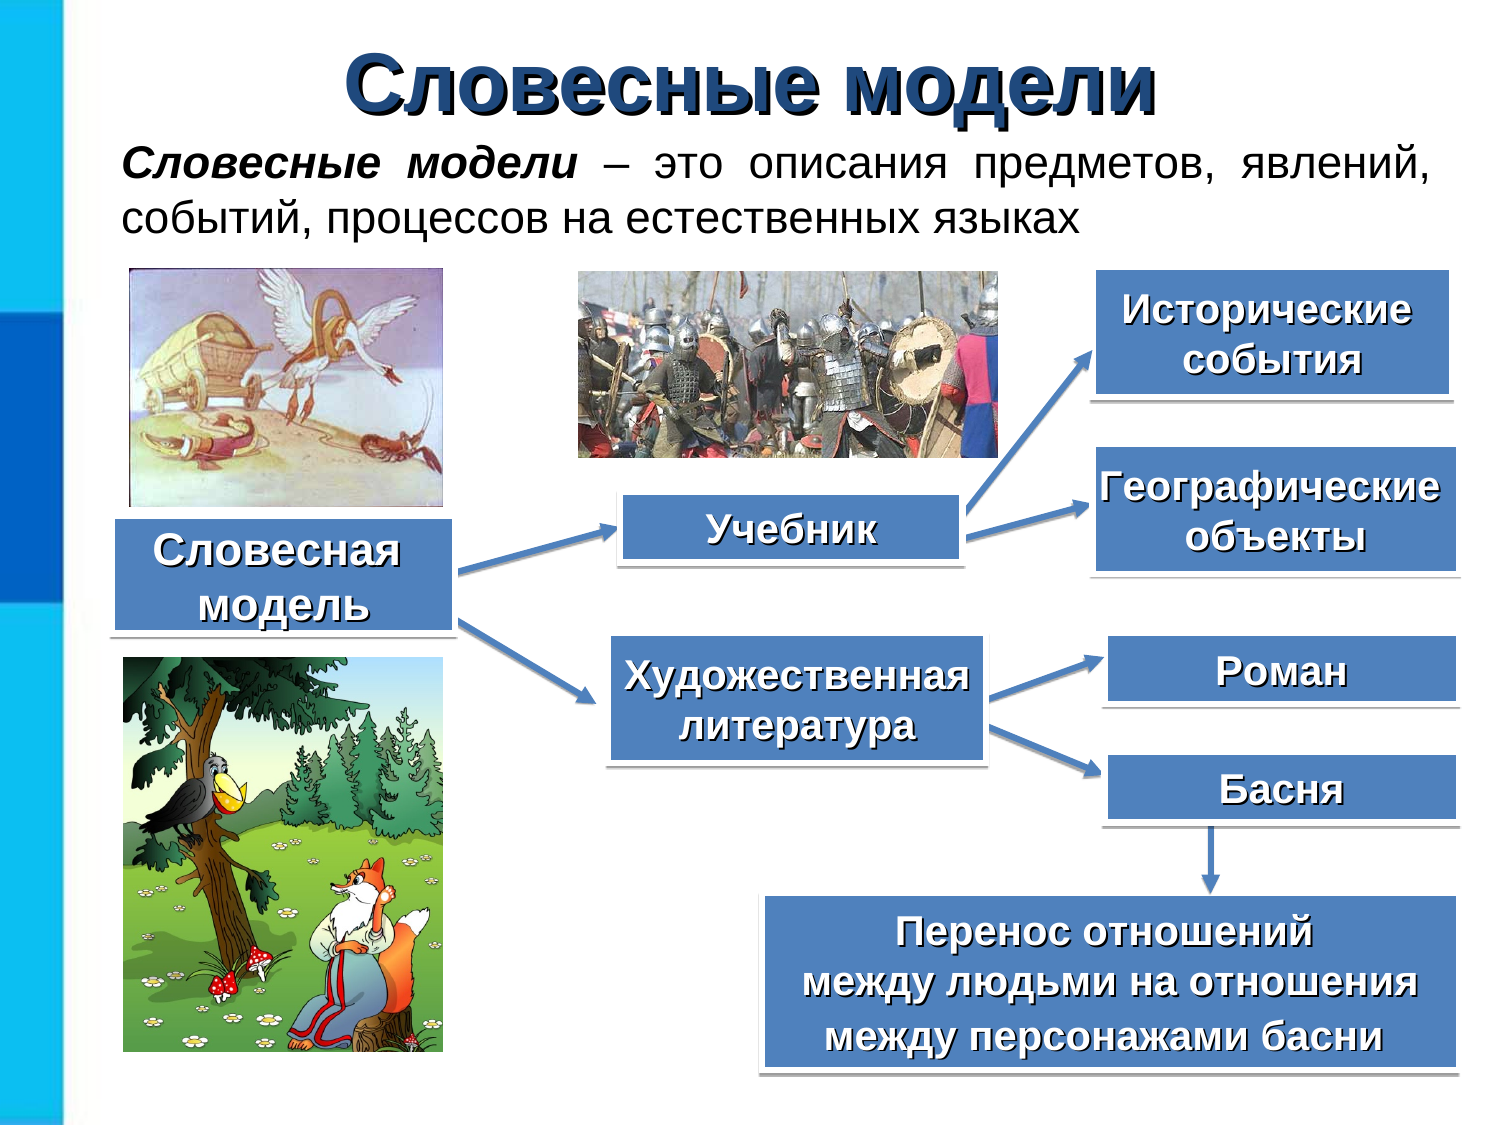

Словесные модели
Словесные модели – это описания предметов, явлений, событий, процессов на естественных языках
Исторические
события
Географические
объекты
Учебник
Словесная
модель
Художественная
литература
Роман
Басня
Перенос отношений
между людьми на отношения
между персонажами басни